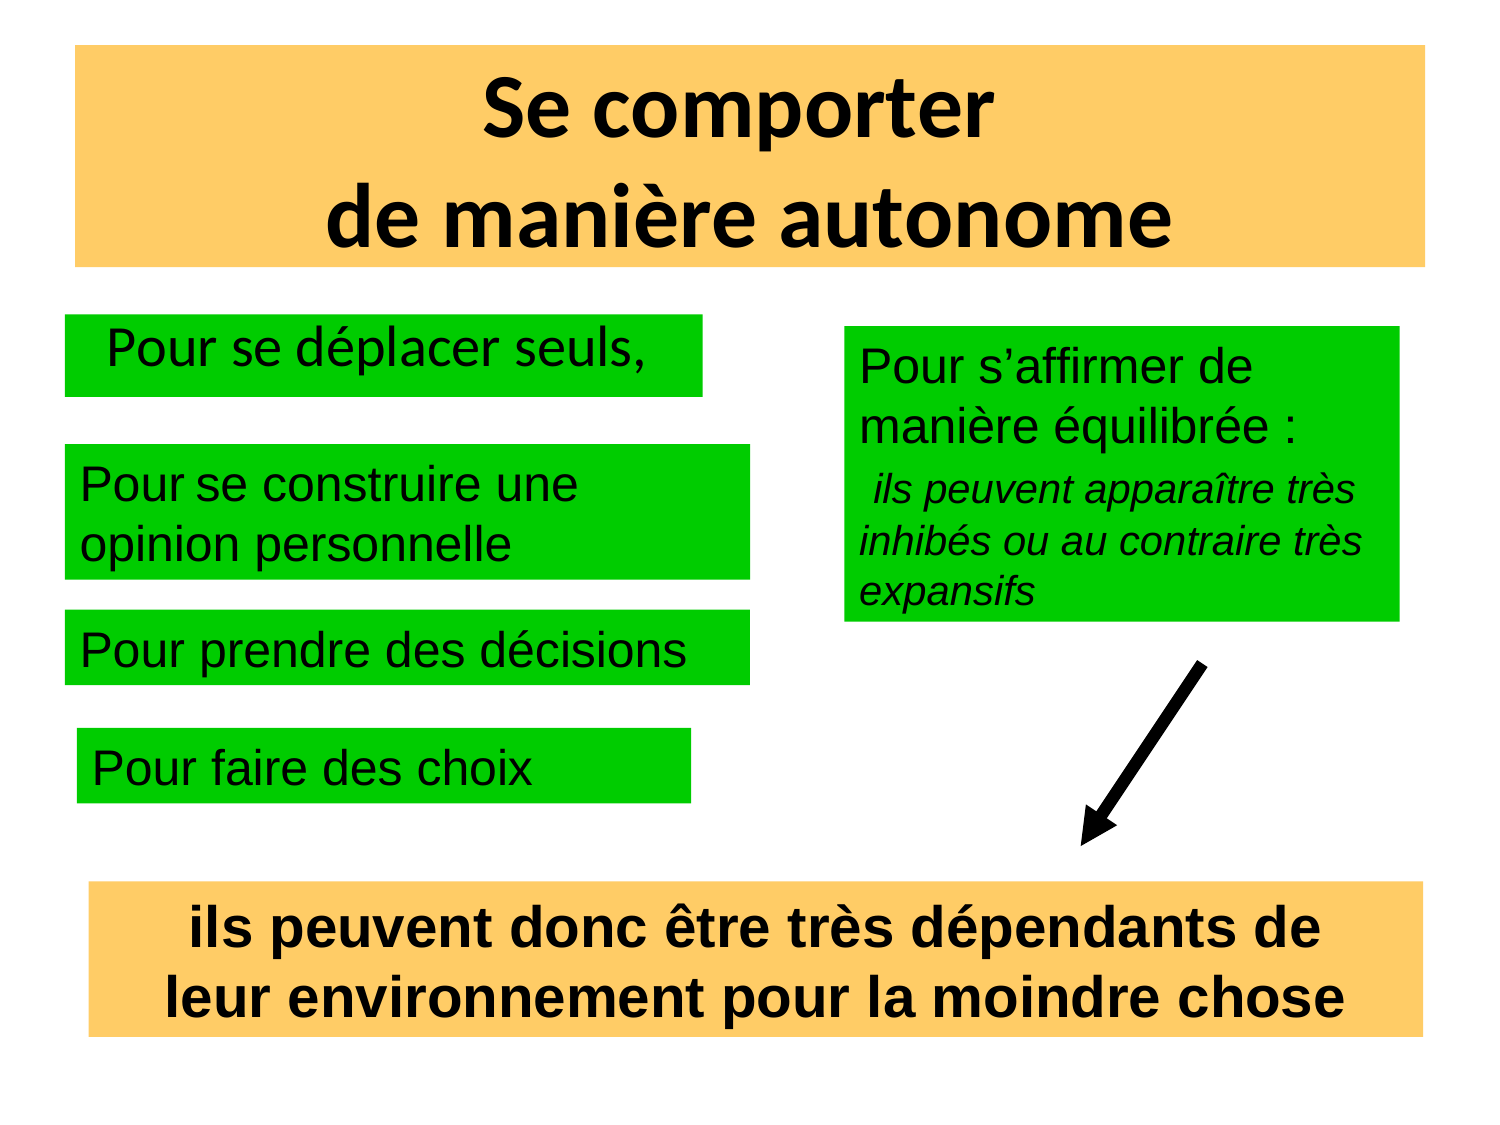

# Se comporter de manière autonome
Pour se déplacer seuls,
Pour s’affirmer de manière équilibrée :
 ils peuvent apparaître très inhibés ou au contraire très expansifs
Pour se construire une opinion personnelle
Pour prendre des décisions
Pour faire des choix
ils peuvent donc être très dépendants de
leur environnement pour la moindre chose